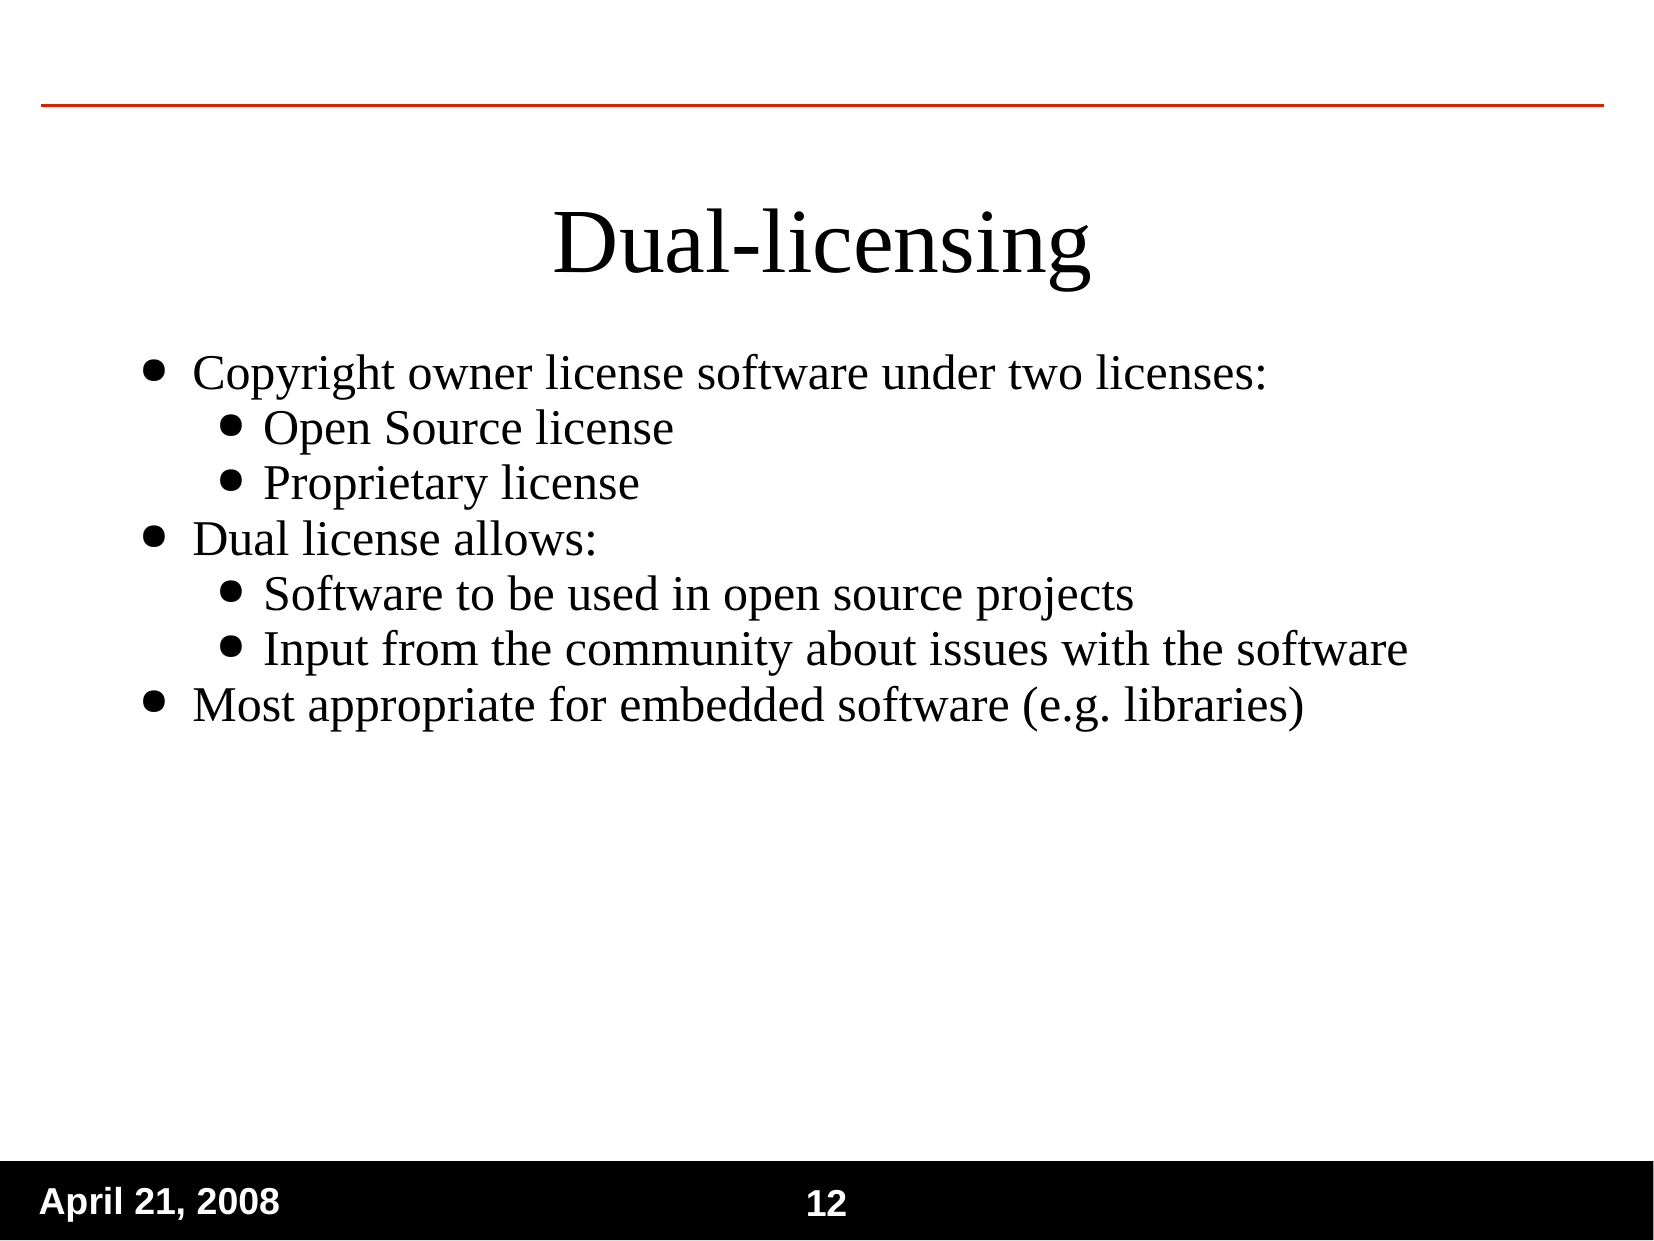

# Dual-licensing
Copyright owner license software under two licenses:
Open Source license
Proprietary license
Dual license allows:
Software to be used in open source projects
Input from the community about issues with the software
Most appropriate for embedded software (e.g. libraries)